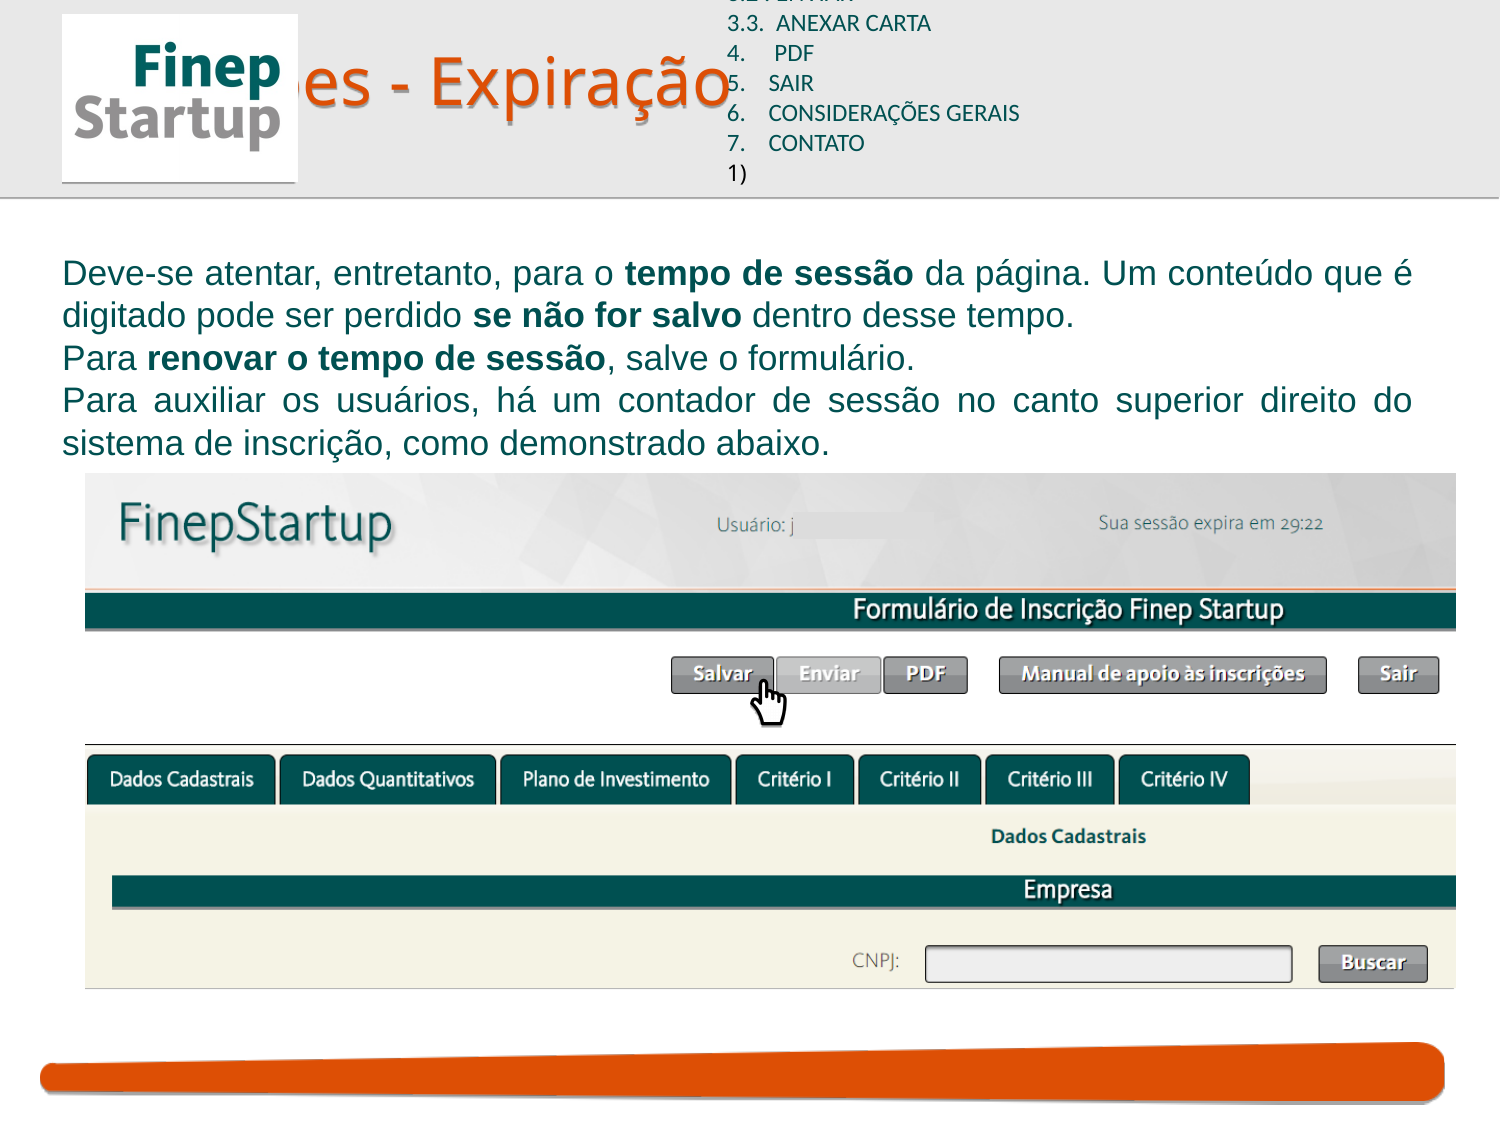

1. 1º ACESSO
2. CADASTRO
3. BOTÕES DO FORMULÁRIO
3.1. SALVAR
3.2 . ENVIAR
3.3. ANEXAR CARTA
4. PDF
5. SAIR
6. CONSIDERAÇÕES GERAIS
7. CONTATO
# 3. Botões - Expiração
Deve-se atentar, entretanto, para o tempo de sessão da página. Um conteúdo que é digitado pode ser perdido se não for salvo dentro desse tempo.
Para renovar o tempo de sessão, salve o formulário.
Para auxiliar os usuários, há um contador de sessão no canto superior direito do sistema de inscrição, como demonstrado abaixo.